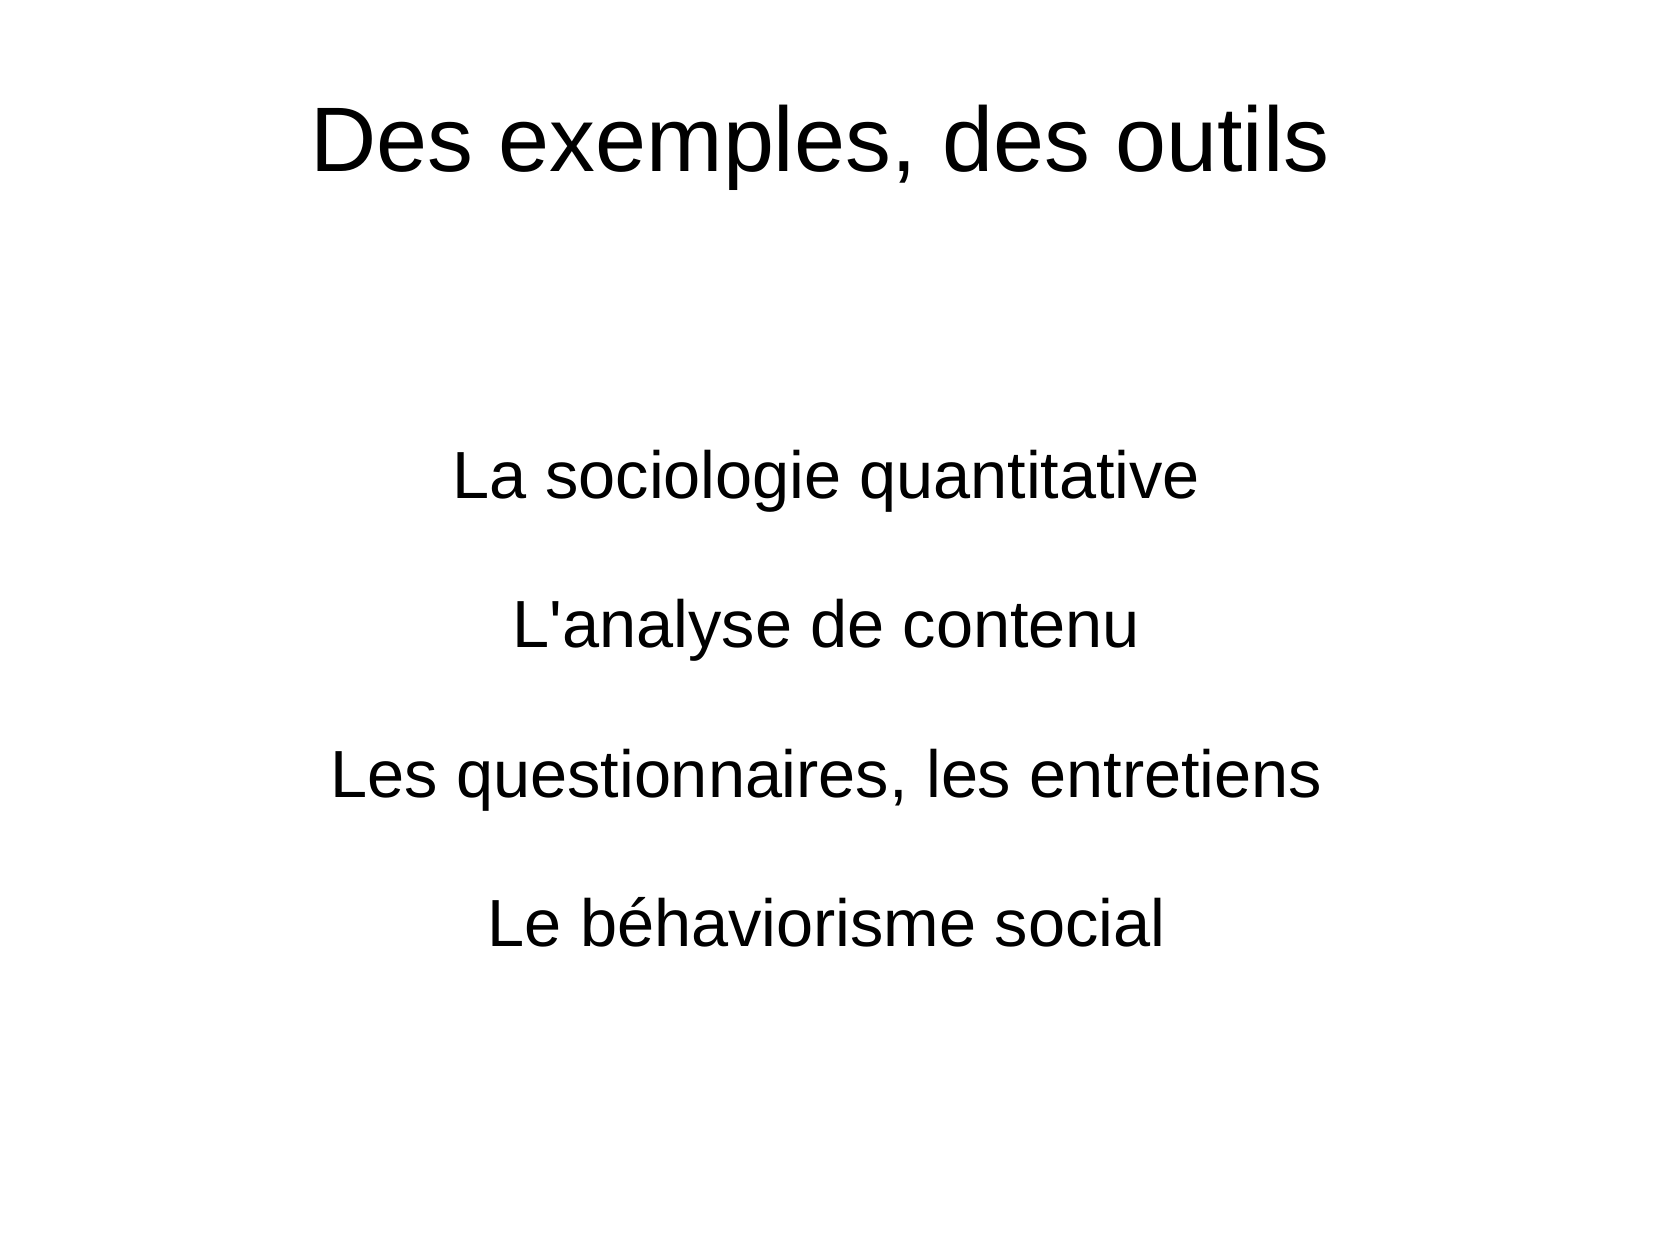

# Des exemples, des outils
La sociologie quantitative
L'analyse de contenu
Les questionnaires, les entretiens
Le béhaviorisme social